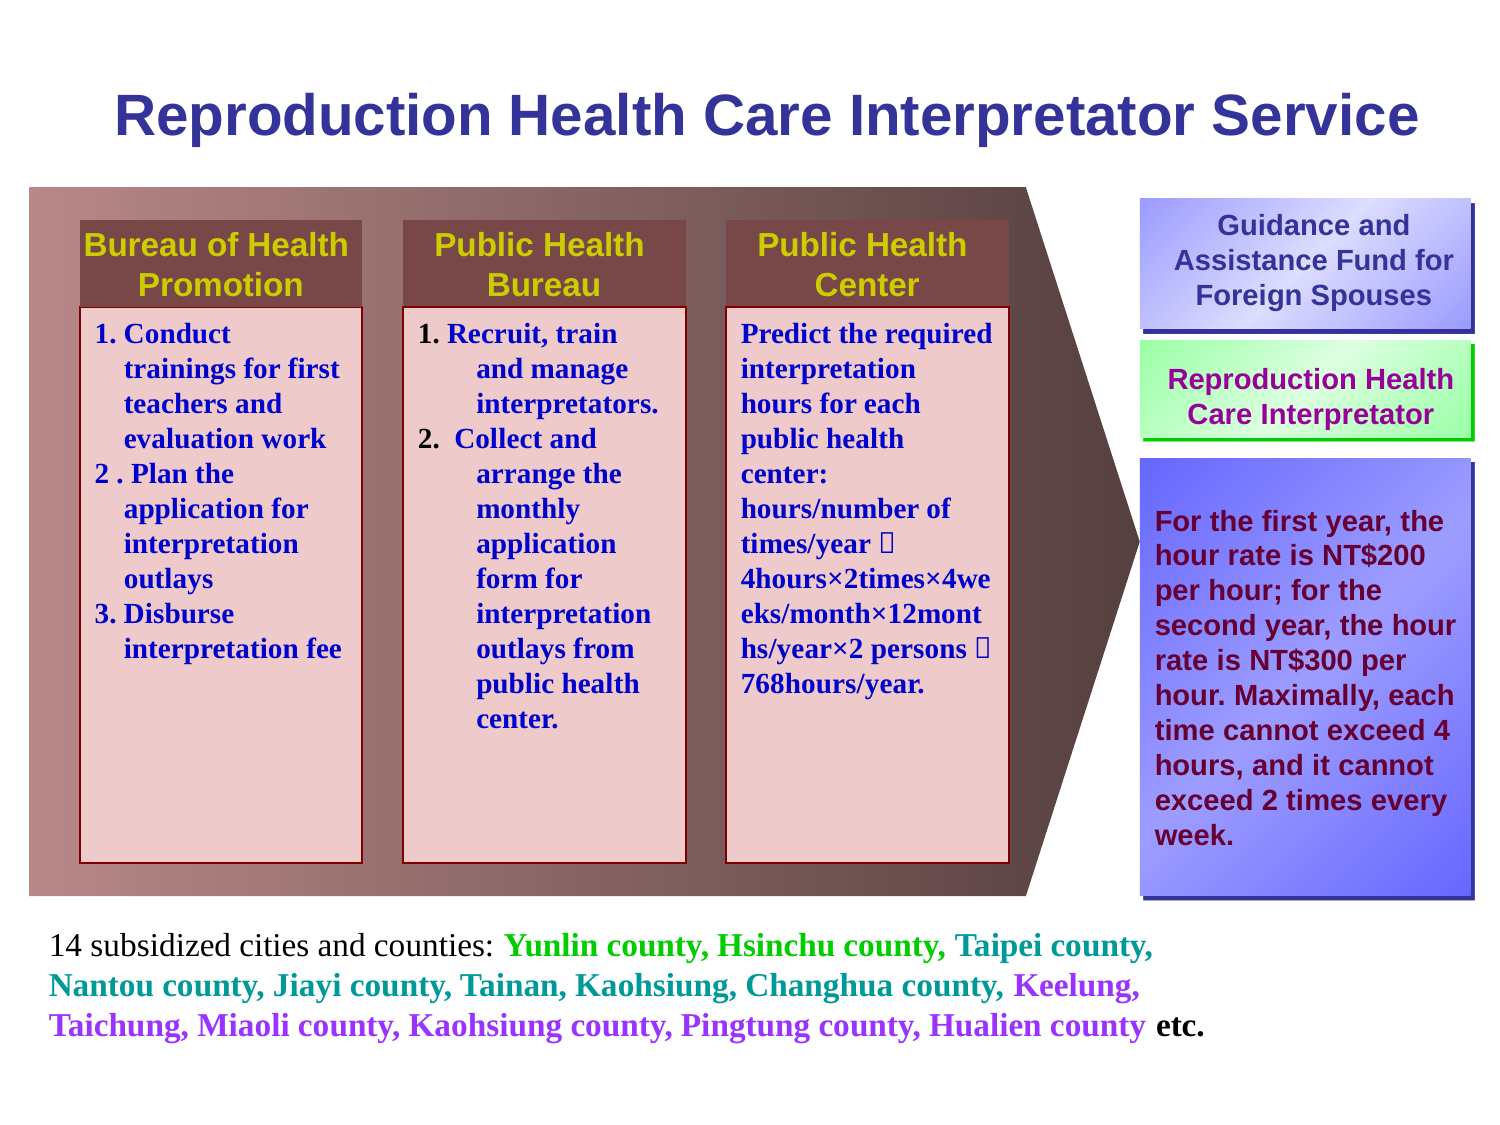

# Reproduction Health Care Interpretator Service
Bureau of Health
Promotion
1. Conduct trainings for first teachers and evaluation work
2 . Plan the application for interpretation outlays
3. Disburse interpretation fee
Public Health
Bureau
Recruit, train and manage interpretators.
 Collect and arrange the monthly application form for interpretation outlays from public health center.
Public Health
Center
Predict the required interpretation hours for each public health center: hours/number of times/year＝4hours×2times×4weeks/month×12months/year×2 persons＝768hours/year.
Guidance and Assistance Fund for Foreign Spouses
Reproduction Health Care Interpretator
For the first year, the hour rate is NT$200 per hour; for the second year, the hour rate is NT$300 per hour. Maximally, each time cannot exceed 4 hours, and it cannot exceed 2 times every week.
14 subsidized cities and counties: Yunlin county, Hsinchu county, Taipei county, Nantou county, Jiayi county, Tainan, Kaohsiung, Changhua county, Keelung, Taichung, Miaoli county, Kaohsiung county, Pingtung county, Hualien county etc.